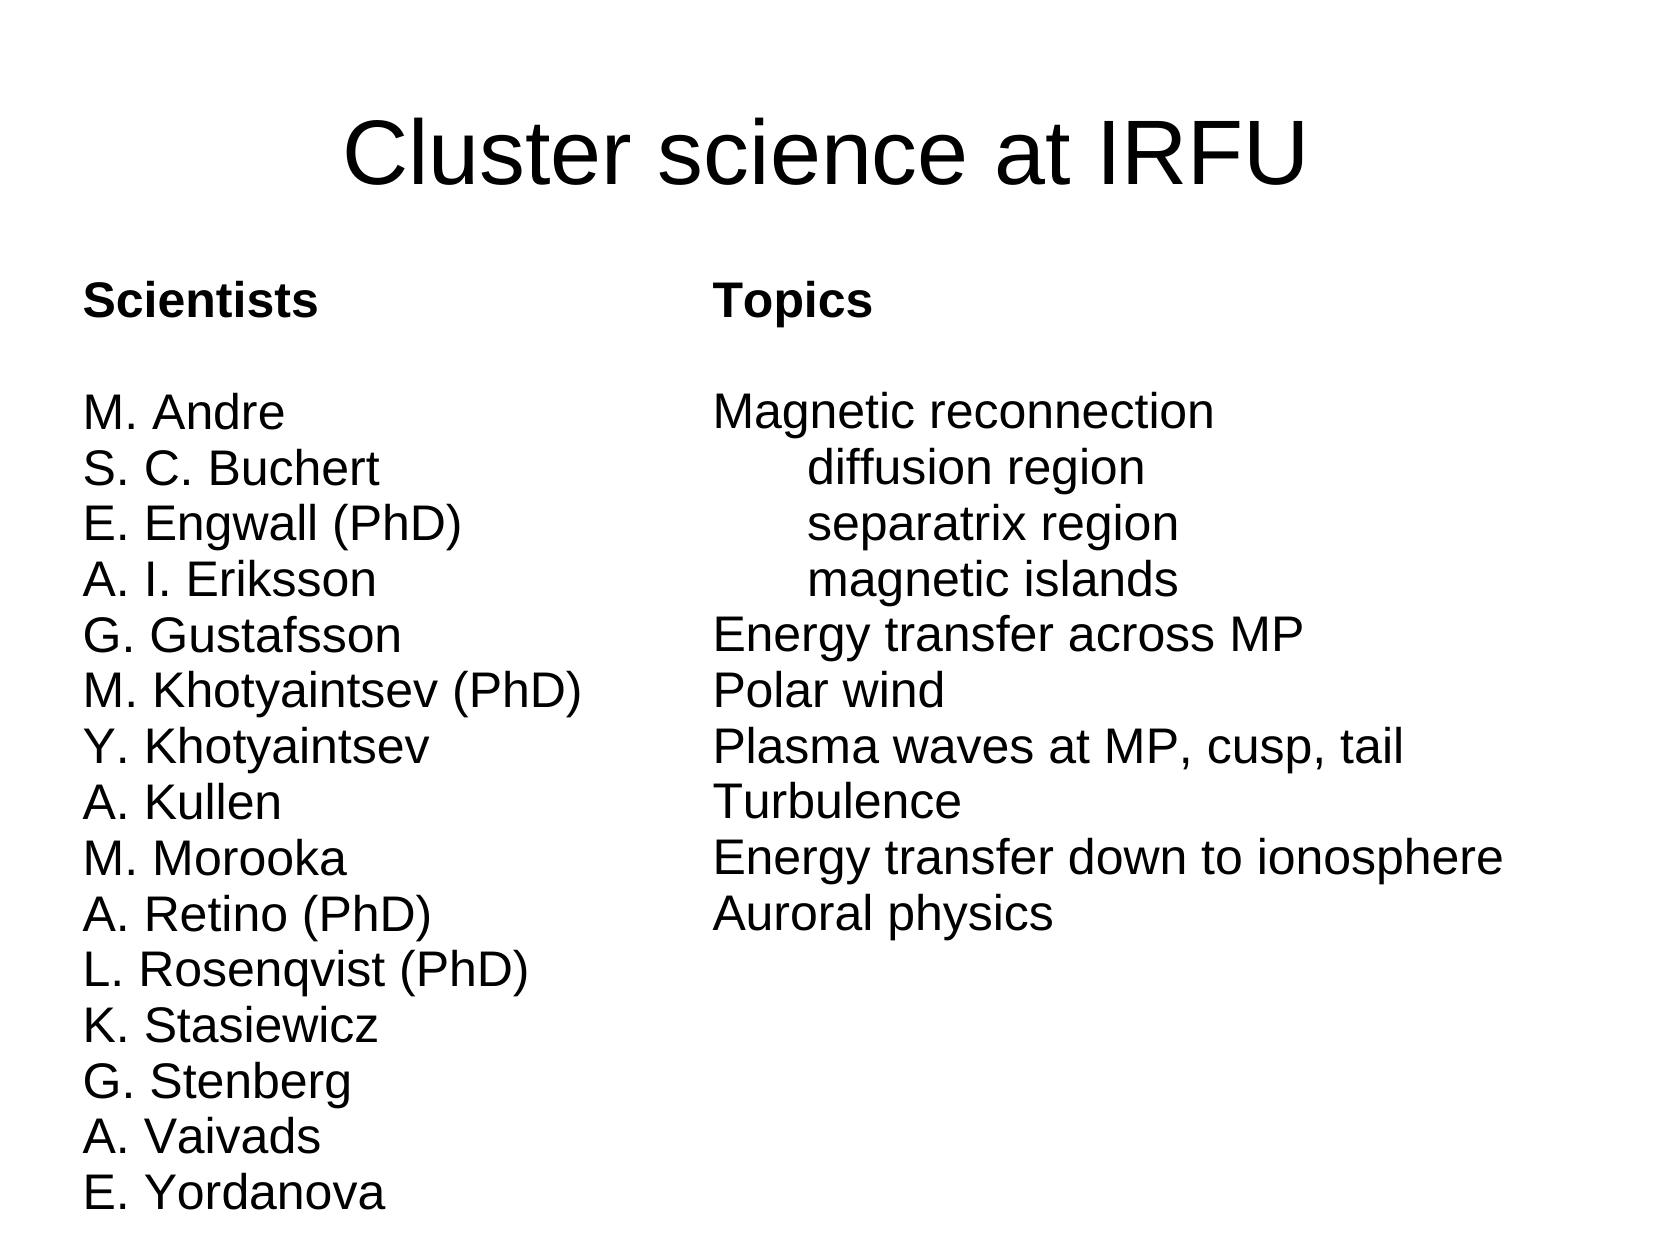

# Cluster science at IRFU
Topics
Magnetic reconnection
diffusion region
separatrix region
magnetic islands
Energy transfer across MP
Polar wind
Plasma waves at MP, cusp, tail
Turbulence
Energy transfer down to ionosphere
Auroral physics
Scientists
M. Andre
S. C. Buchert
E. Engwall (PhD)
A. I. Eriksson
G. Gustafsson
M. Khotyaintsev (PhD)
Y. Khotyaintsev
A. Kullen
M. Morooka
A. Retino (PhD)
L. Rosenqvist (PhD)
K. Stasiewicz
G. Stenberg
A. Vaivads
E. Yordanova